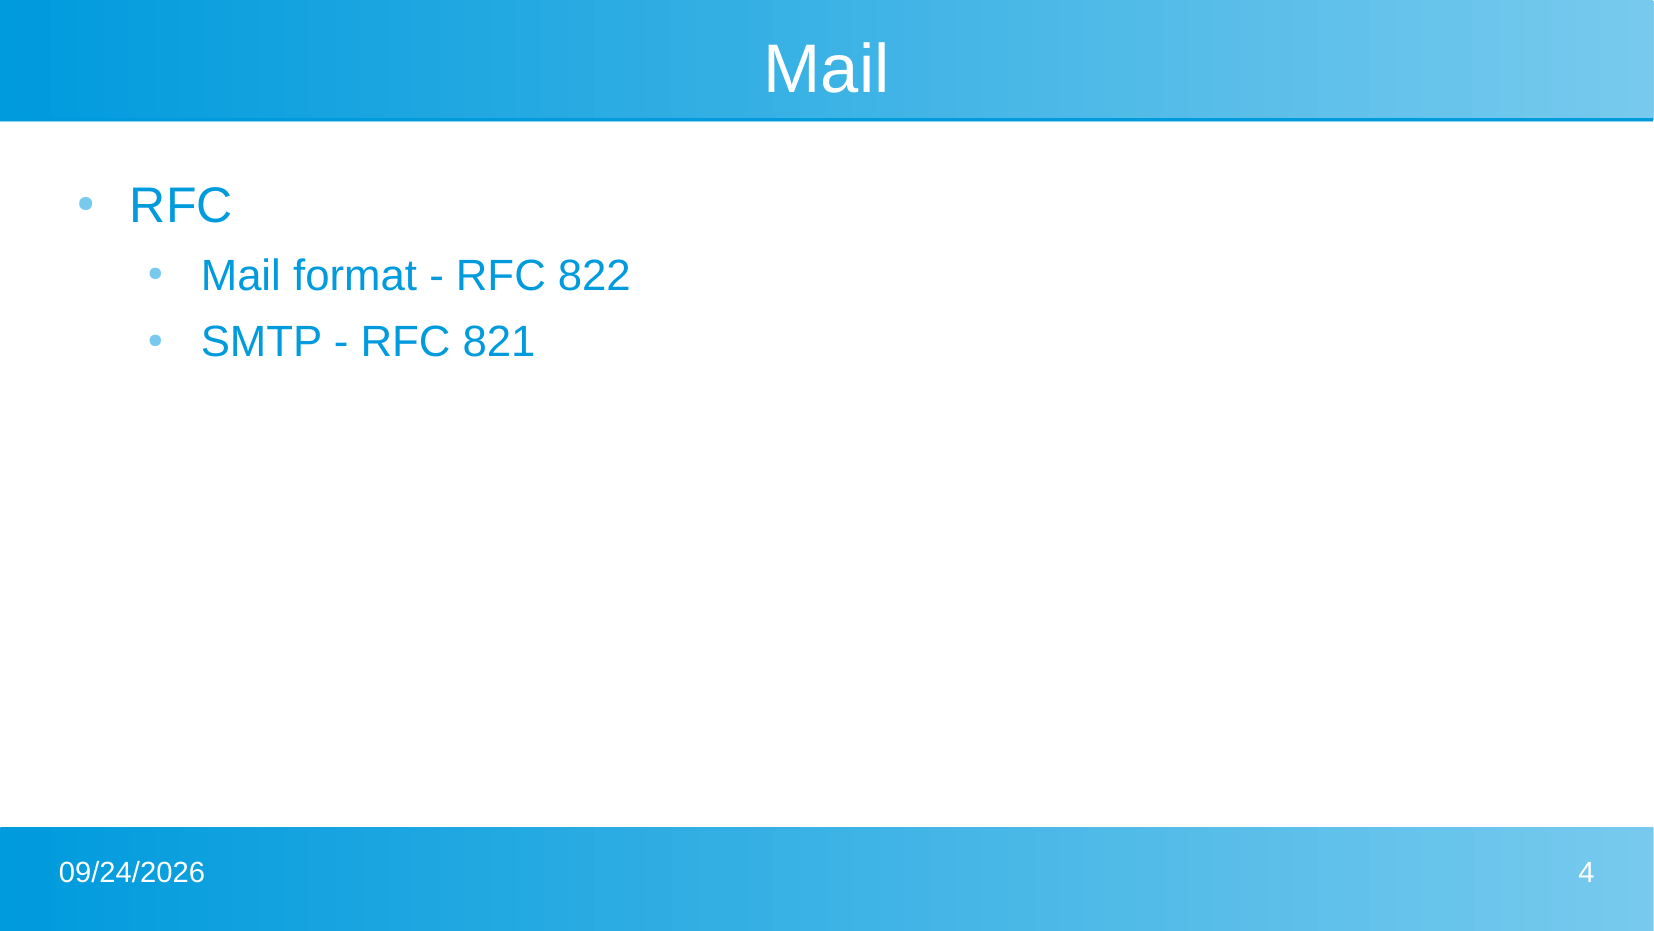

# Mail
RFC
Mail format - RFC 822
SMTP - RFC 821
4